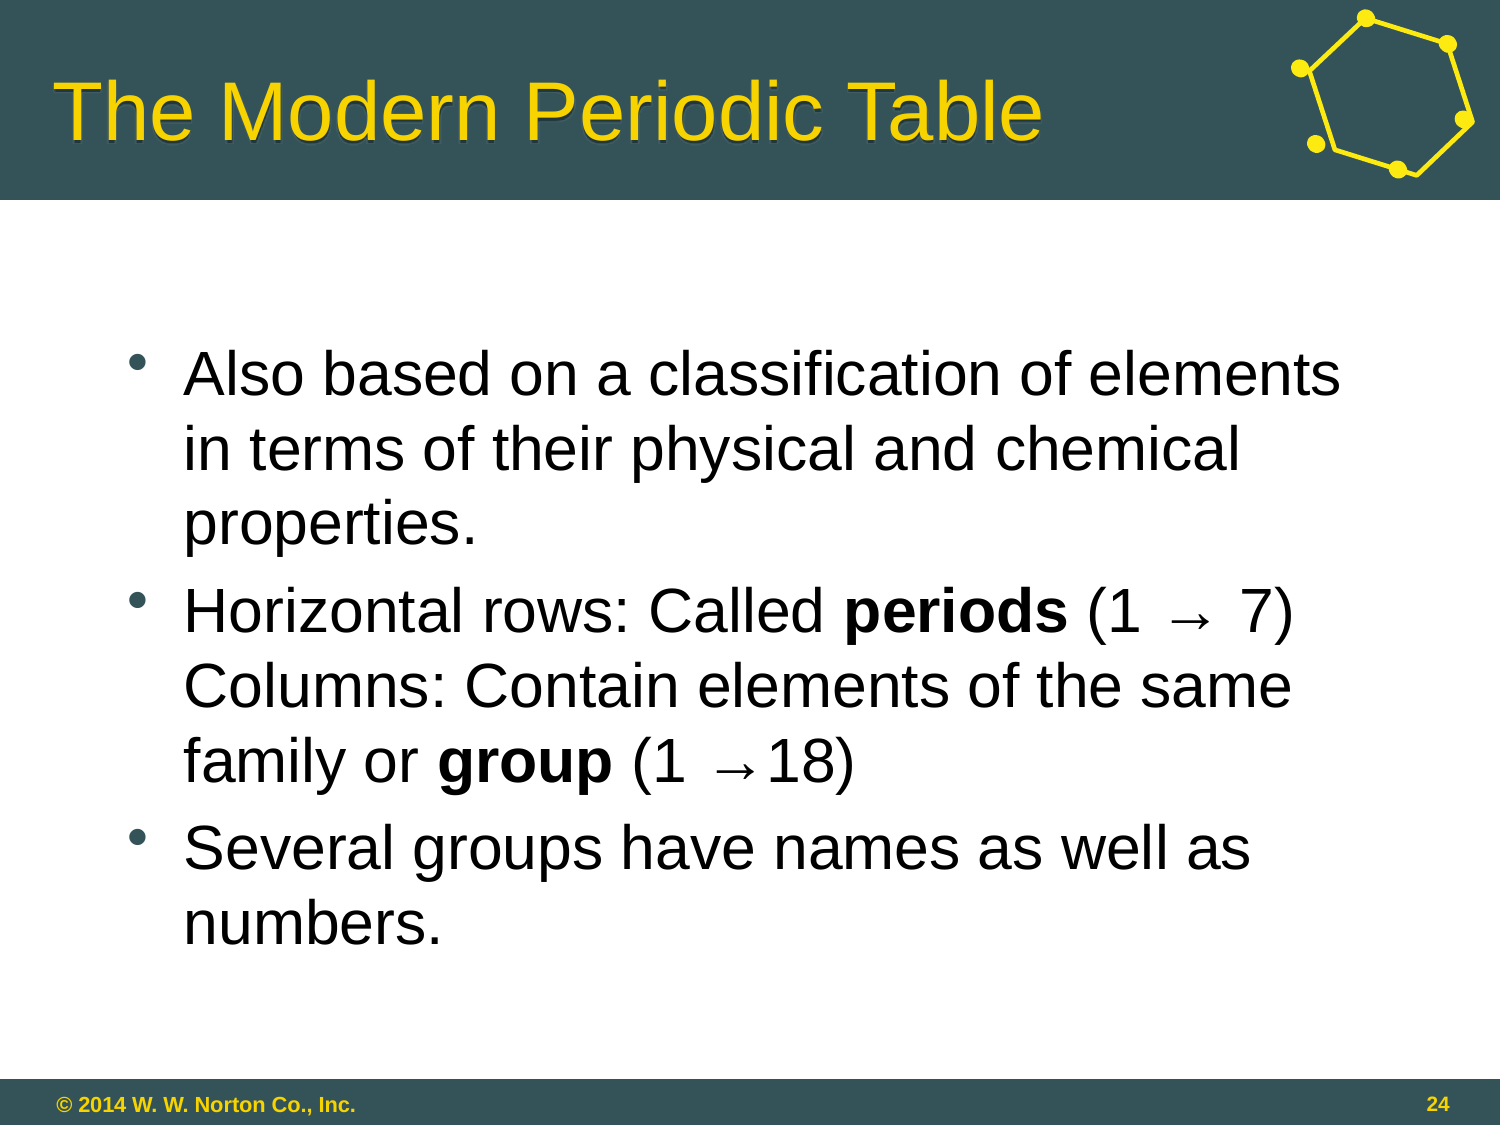

The Modern Periodic Table
# Also based on a classification of elements in terms of their physical and chemical properties.
Horizontal rows: Called periods (1 → 7) Columns: Contain elements of the same family or group (1 →18)
Several groups have names as well as numbers.